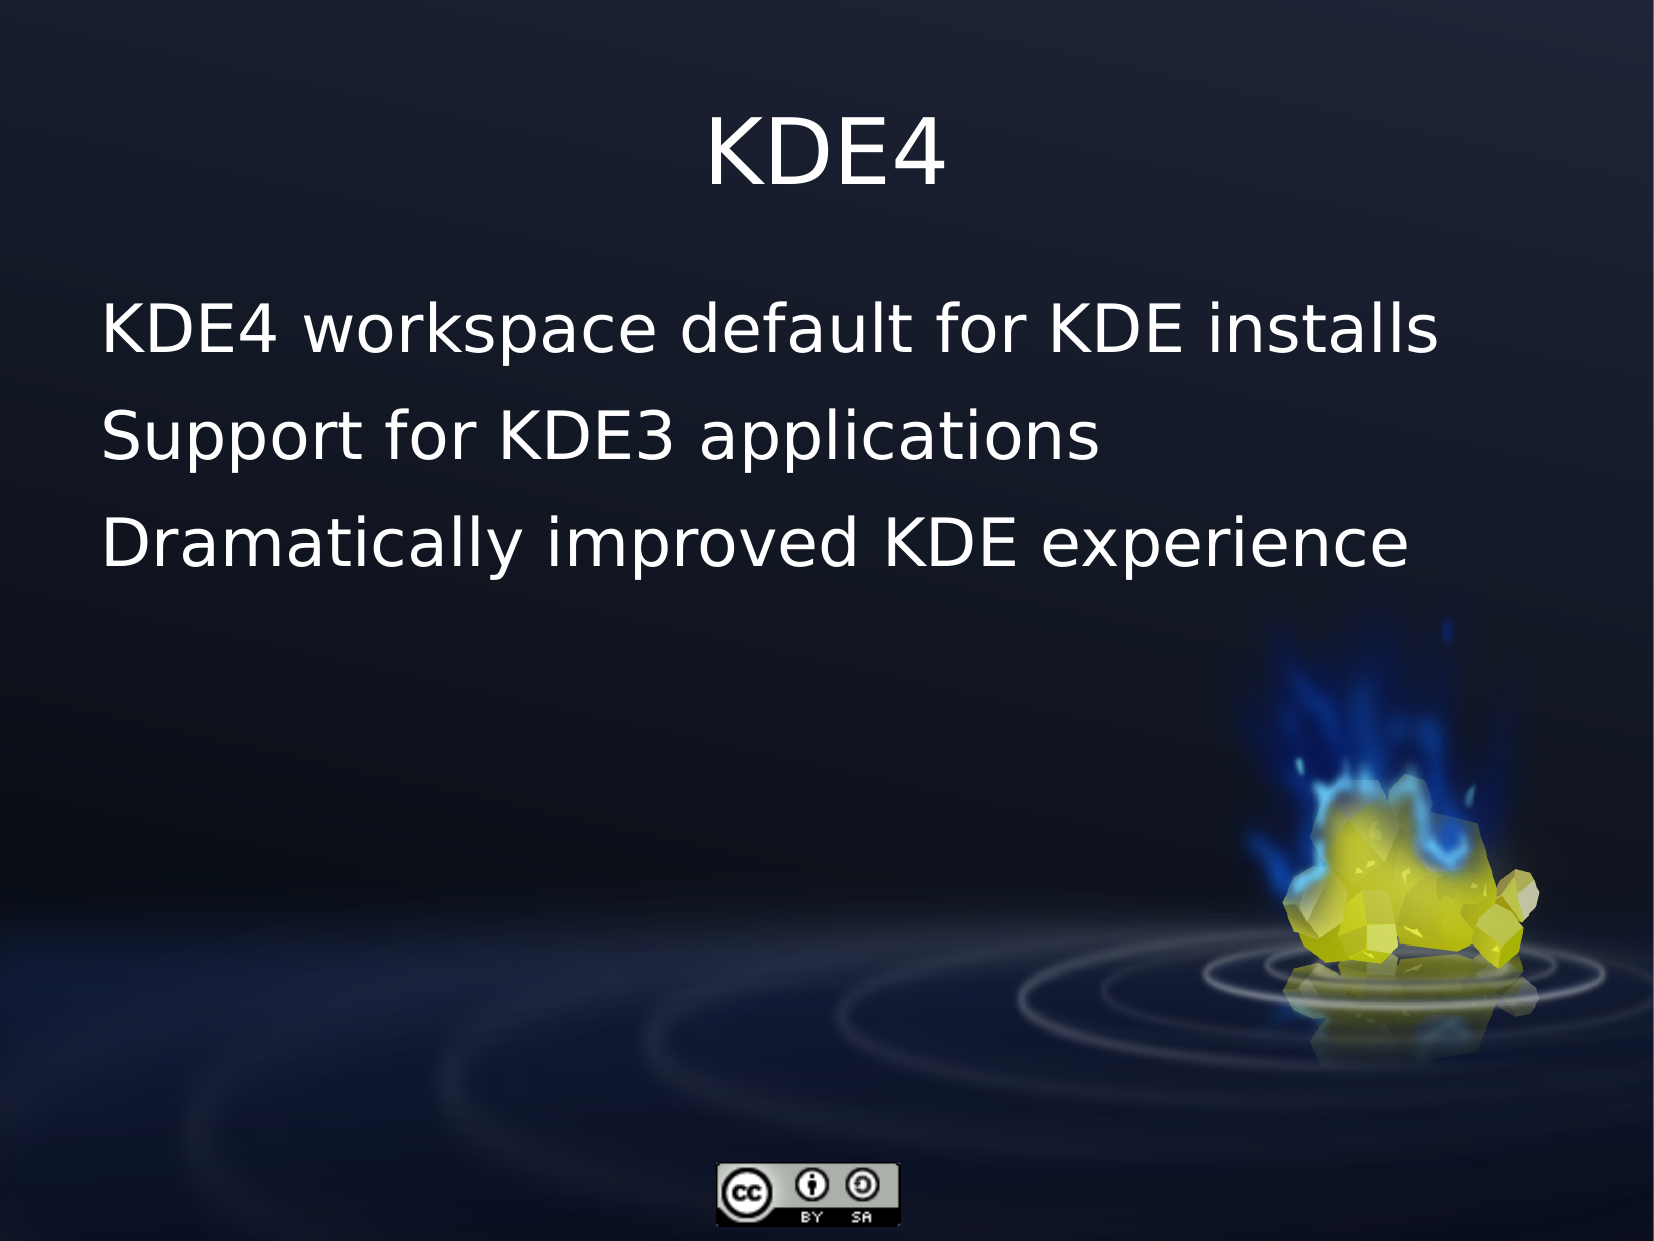

# KDE4
KDE4 workspace default for KDE installs
Support for KDE3 applications
Dramatically improved KDE experience